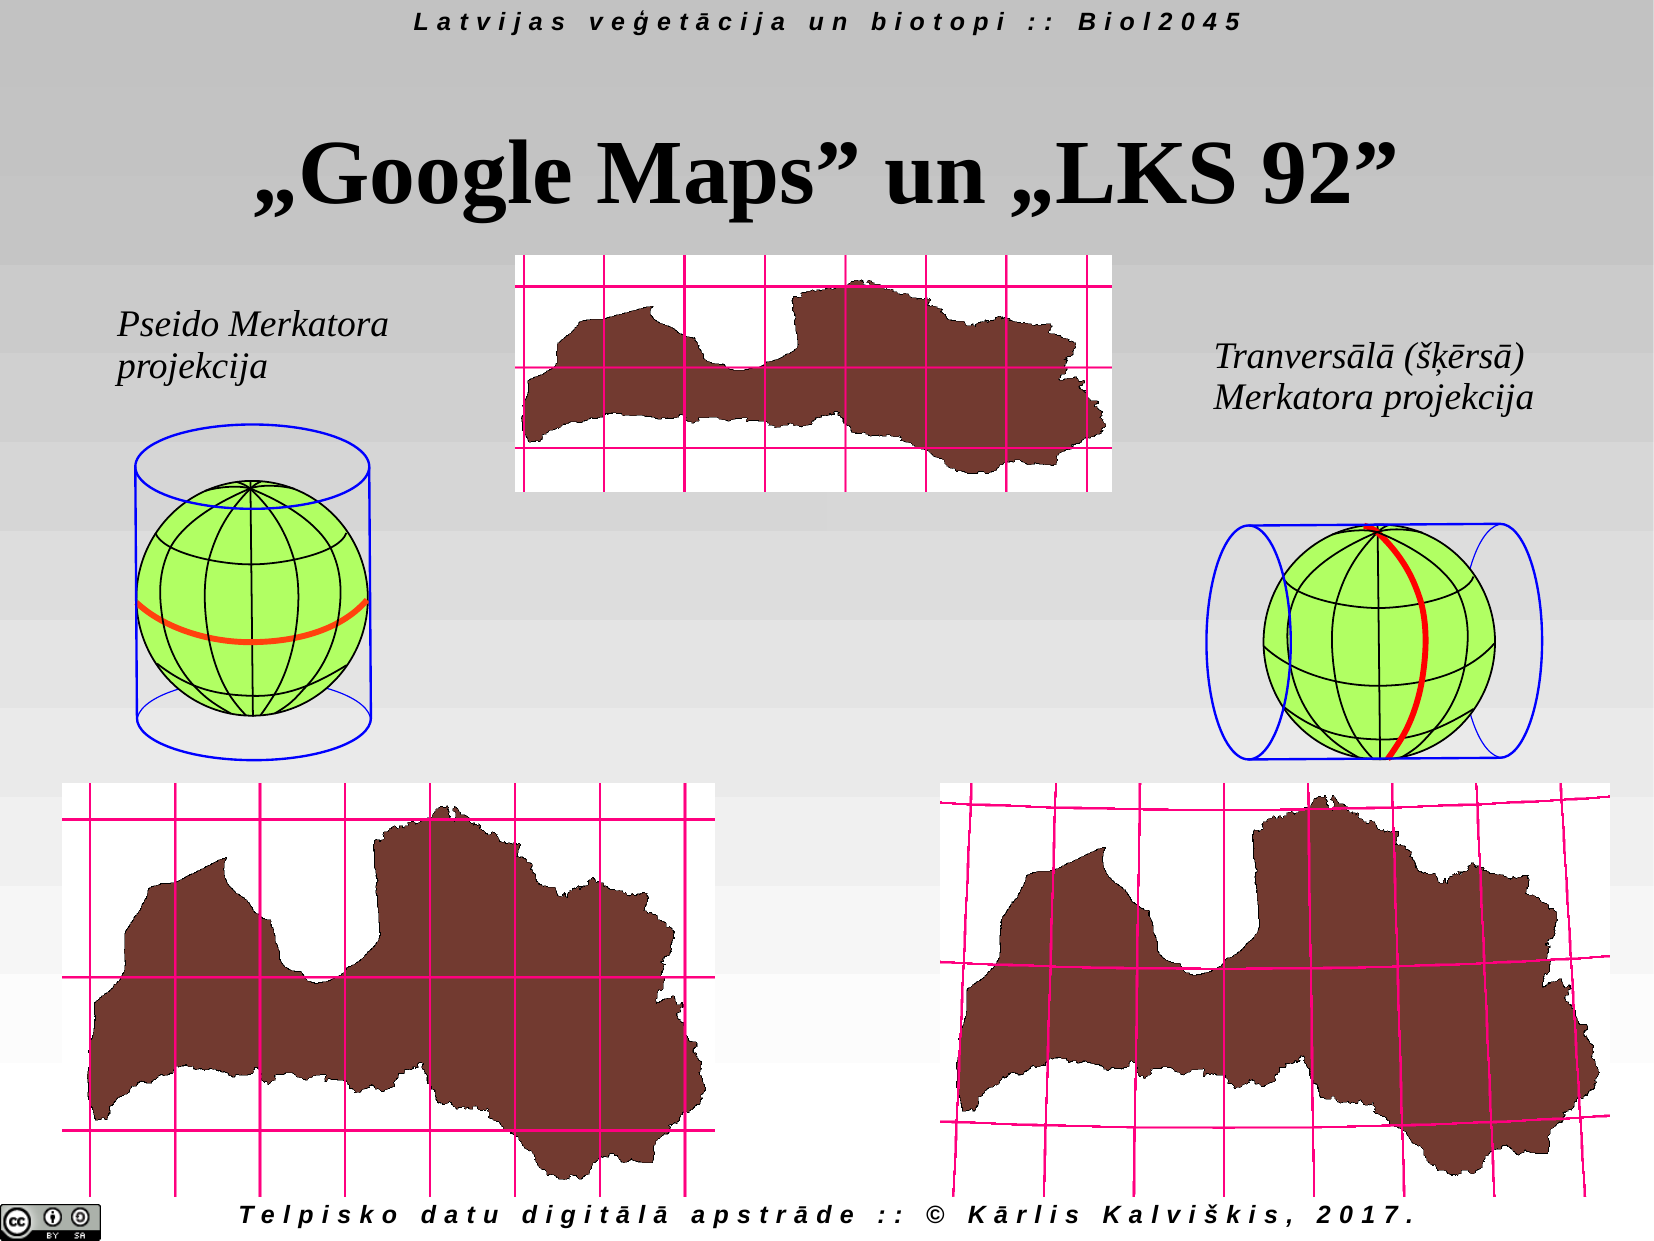

# „Google Maps” un „LKS 92”
Tranversālā (šķērsā) Merkatora projekcija
Pseido Merkatora projekcija